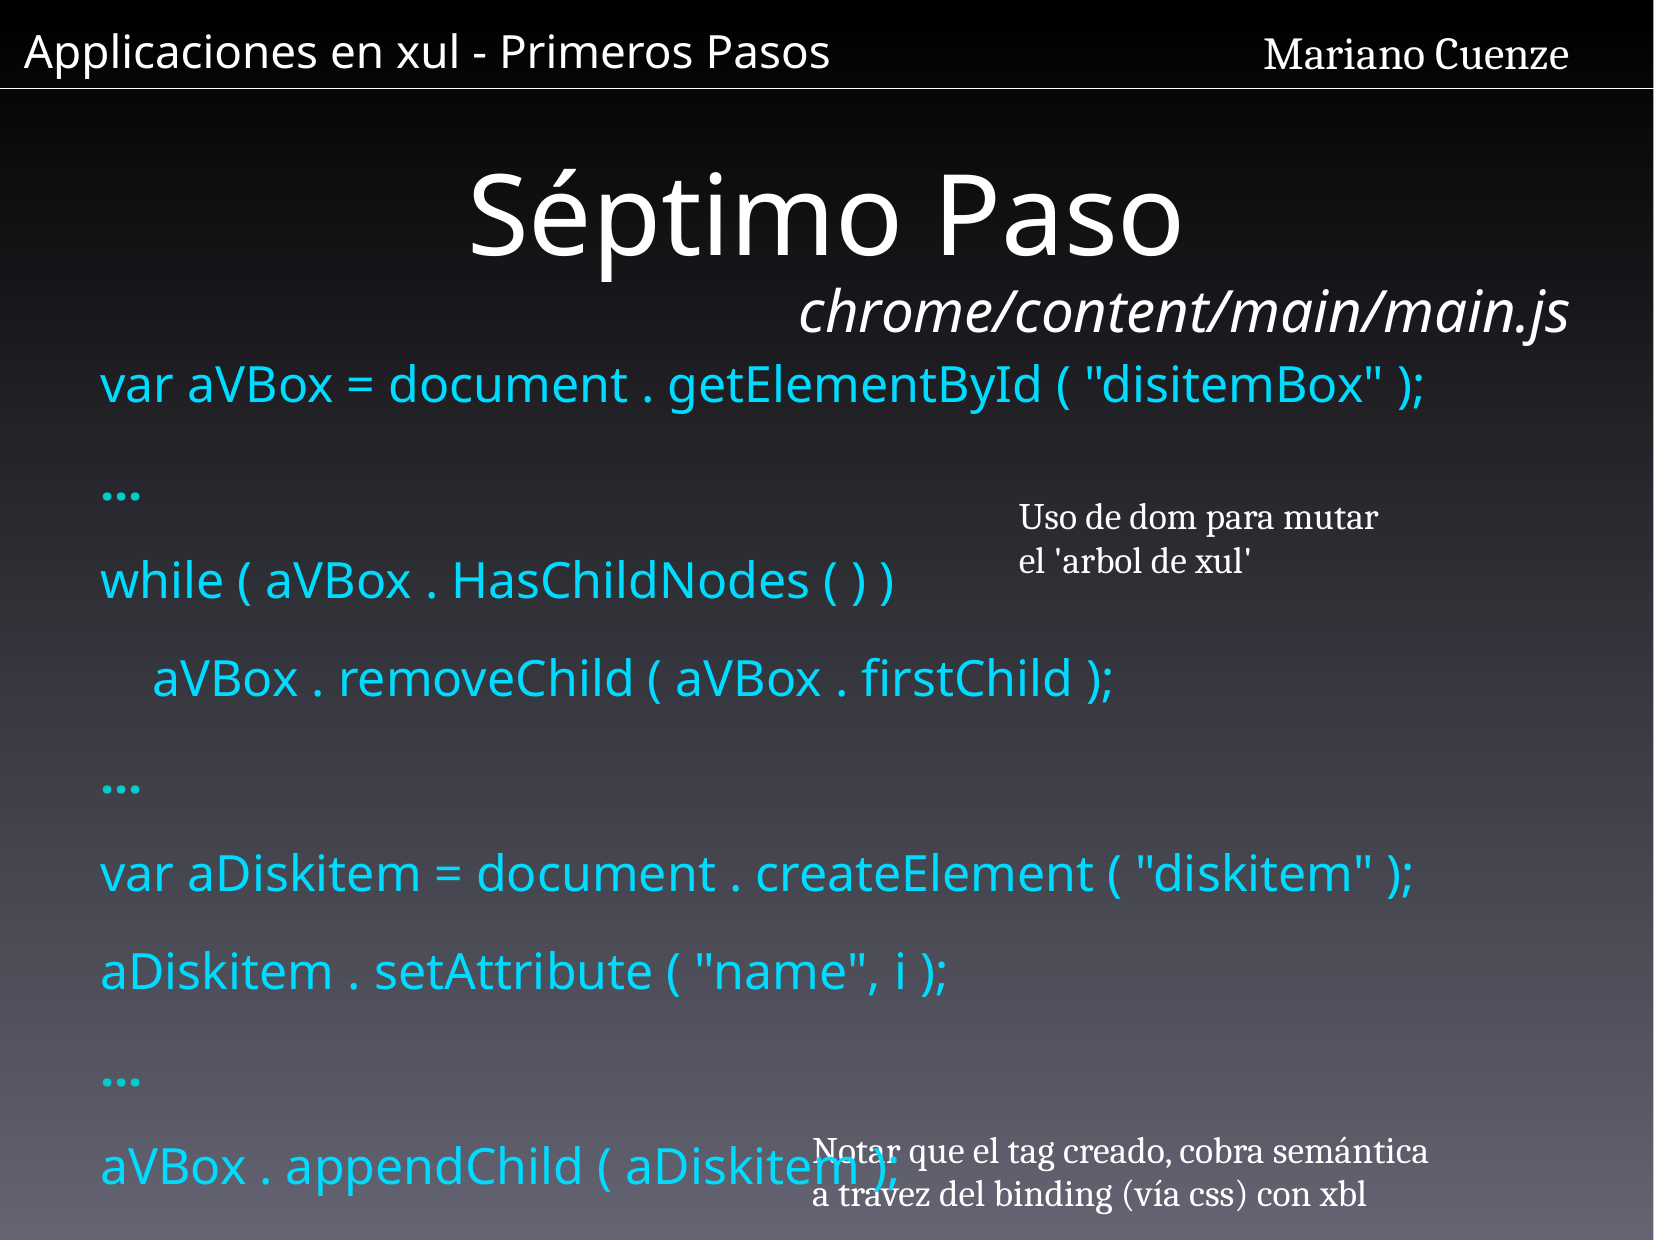

Applicaciones en xul - Primeros Pasos
Mariano Cuenze
# Séptimo Paso
chrome/content/main/main.js
var aVBox = document . getElementById ( "disitemBox" );
...
while ( aVBox . HasChildNodes ( ) )
 aVBox . removeChild ( aVBox . firstChild );
...
var aDiskitem = document . createElement ( "diskitem" );
aDiskitem . setAttribute ( "name", i );
...
aVBox . appendChild ( aDiskitem );
Uso de dom para mutar
el 'arbol de xul'
Notar que el tag creado, cobra semántica
a travez del binding (vía css) con xbl